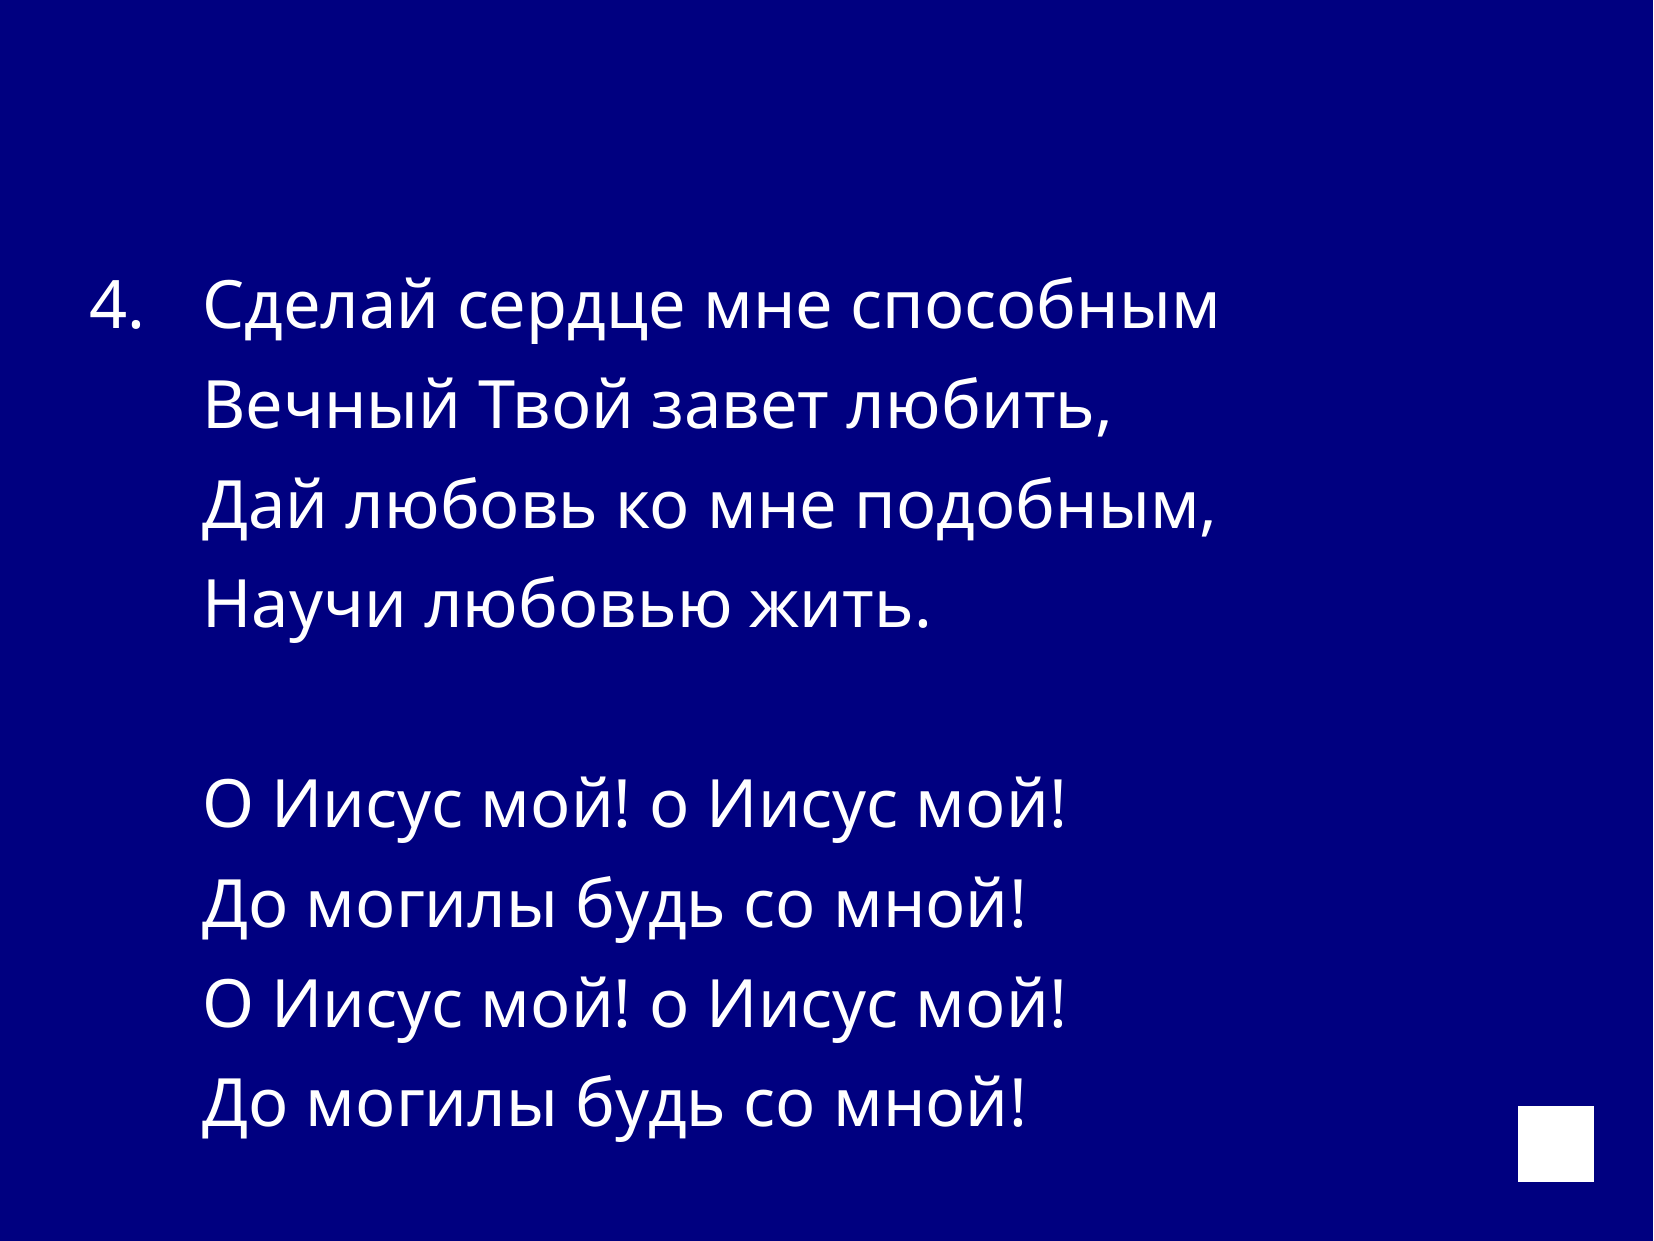

4.	Сделай сердце мне способным
	Вечный Твой завет любить,
	Дай любовь ко мне подобным,
	Научи любовью жить.
	О Иисус мой! о Иисус мой!
	До могилы будь со мной!
	О Иисус мой! о Иисус мой!
	До могилы будь со мной!